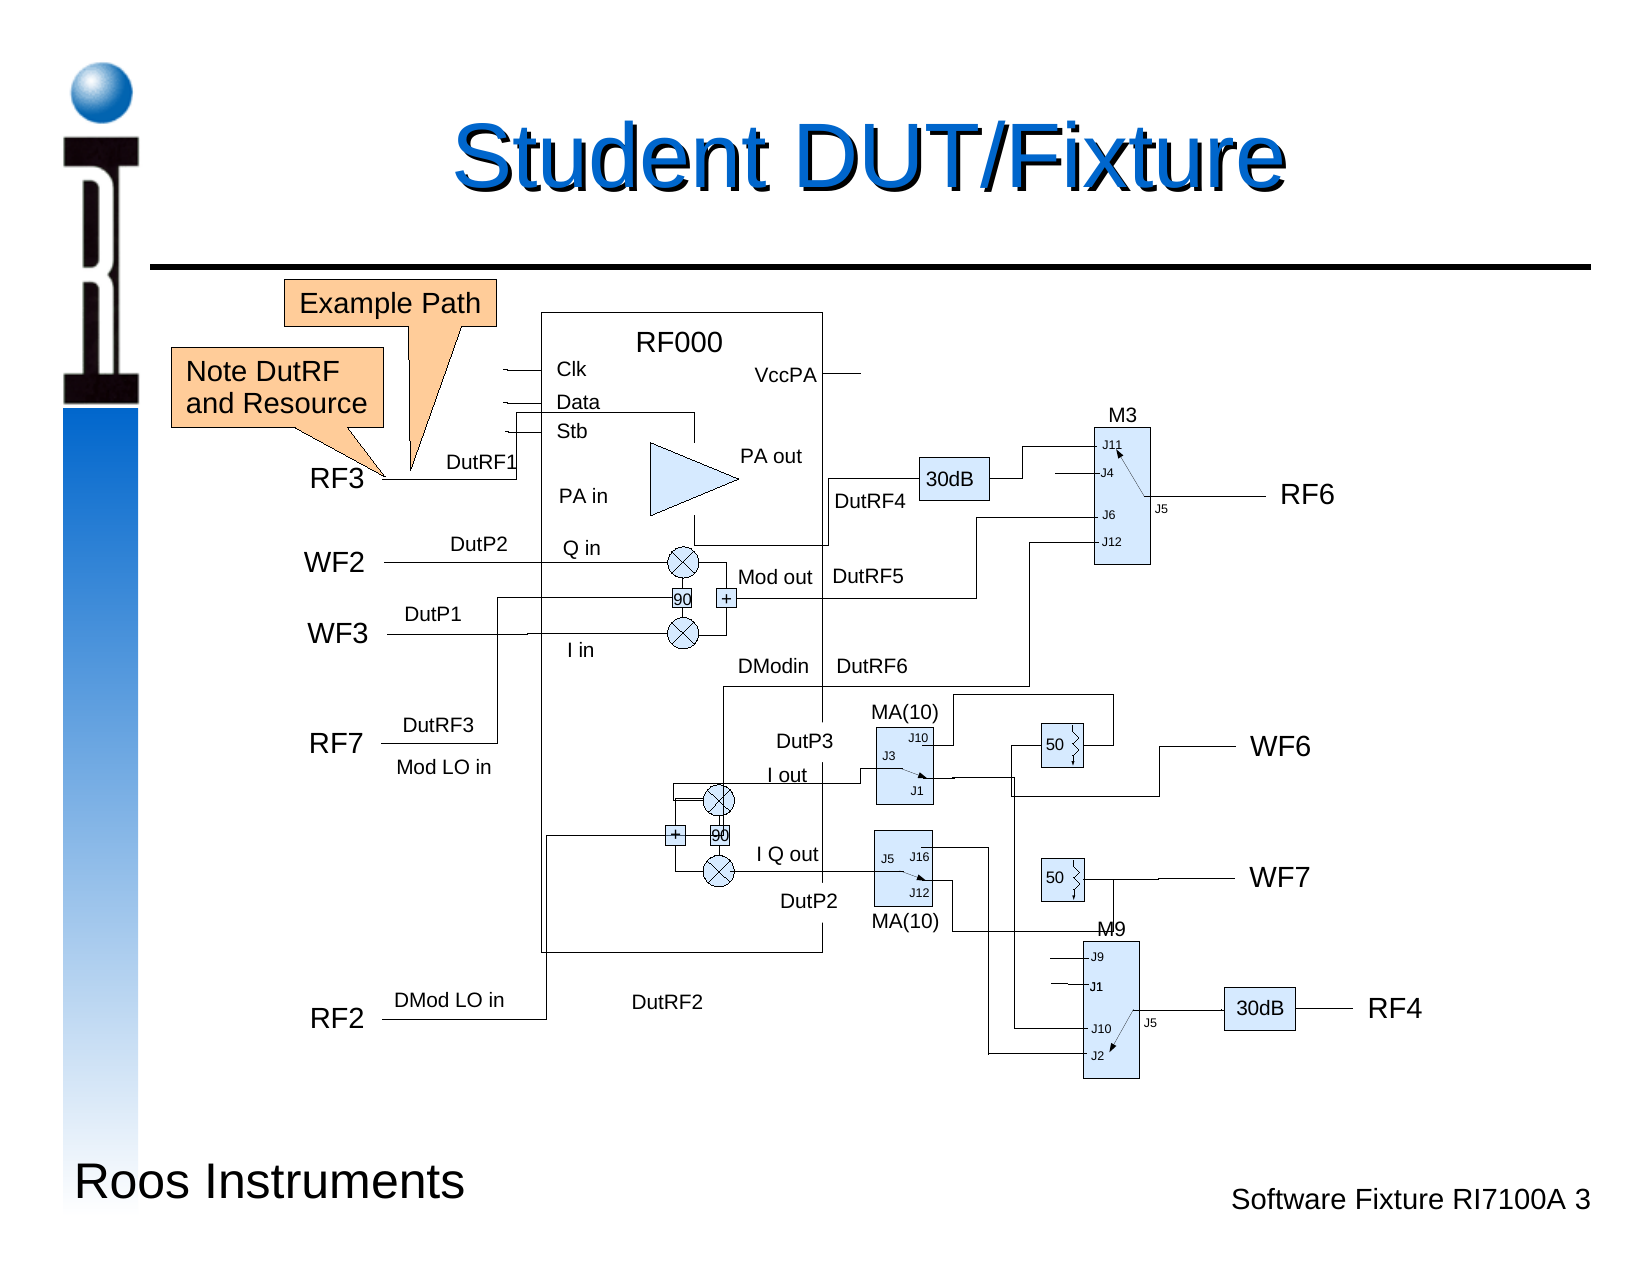

# Student DUT/Fixture
Example Path
RF000
Note DutRF
and Resource
Clk
VccPA
Data
M3
Stb
J11
PA out
DutRF1
RF3
J4
30dB
RF6
PA in
DutRF4
J5
J6
DutP2
J12
Q in
WF2
DutRF5
Mod out
+
90
DutP1
WF3
I in
DutRF6
DModin
MA(10)
DutRF3
RF7
WF6
DutP3
J10
50
J3
Mod LO in
I out
J1
+
90
I Q out
J16
J5
WF7
50
J12
DutP2
MA(10)
M9
J9
J1
J1
DMod LO in
DutRF2
RF4
30dB
RF2
J5
J10
J2
3